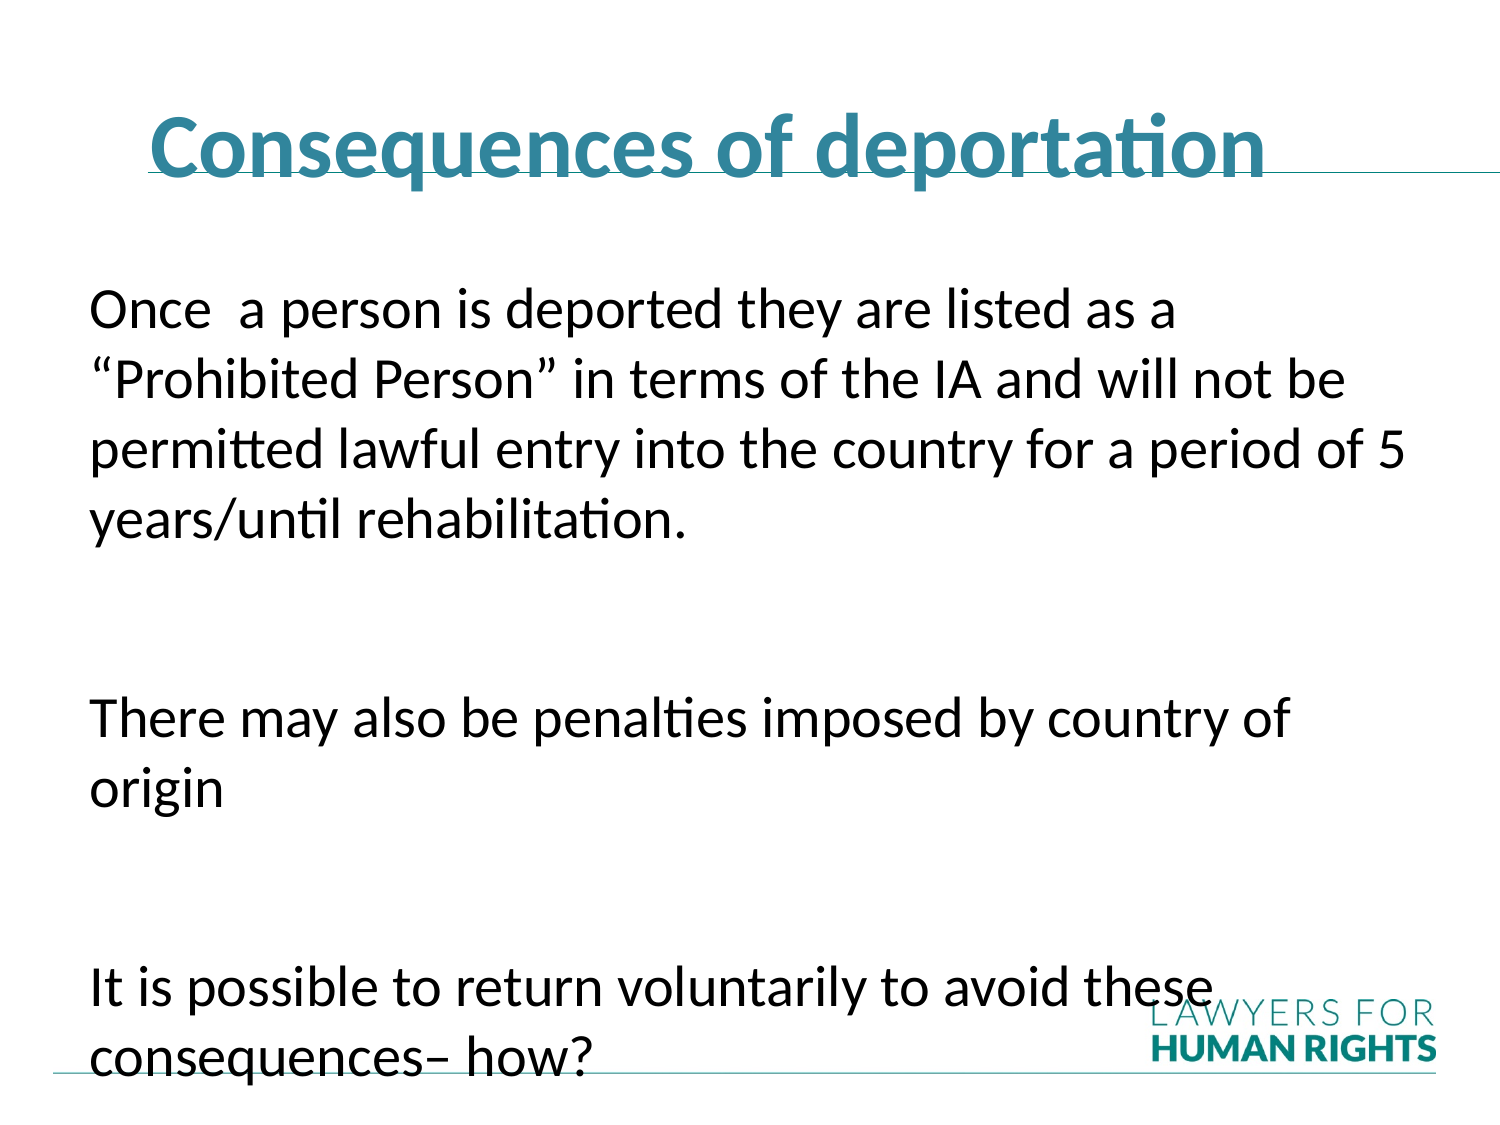

# Consequences of deportation
Once a person is deported they are listed as a “Prohibited Person” in terms of the IA and will not be permitted lawful entry into the country for a period of 5 years/until rehabilitation.
There may also be penalties imposed by country of origin
It is possible to return voluntarily to avoid these consequences– how?